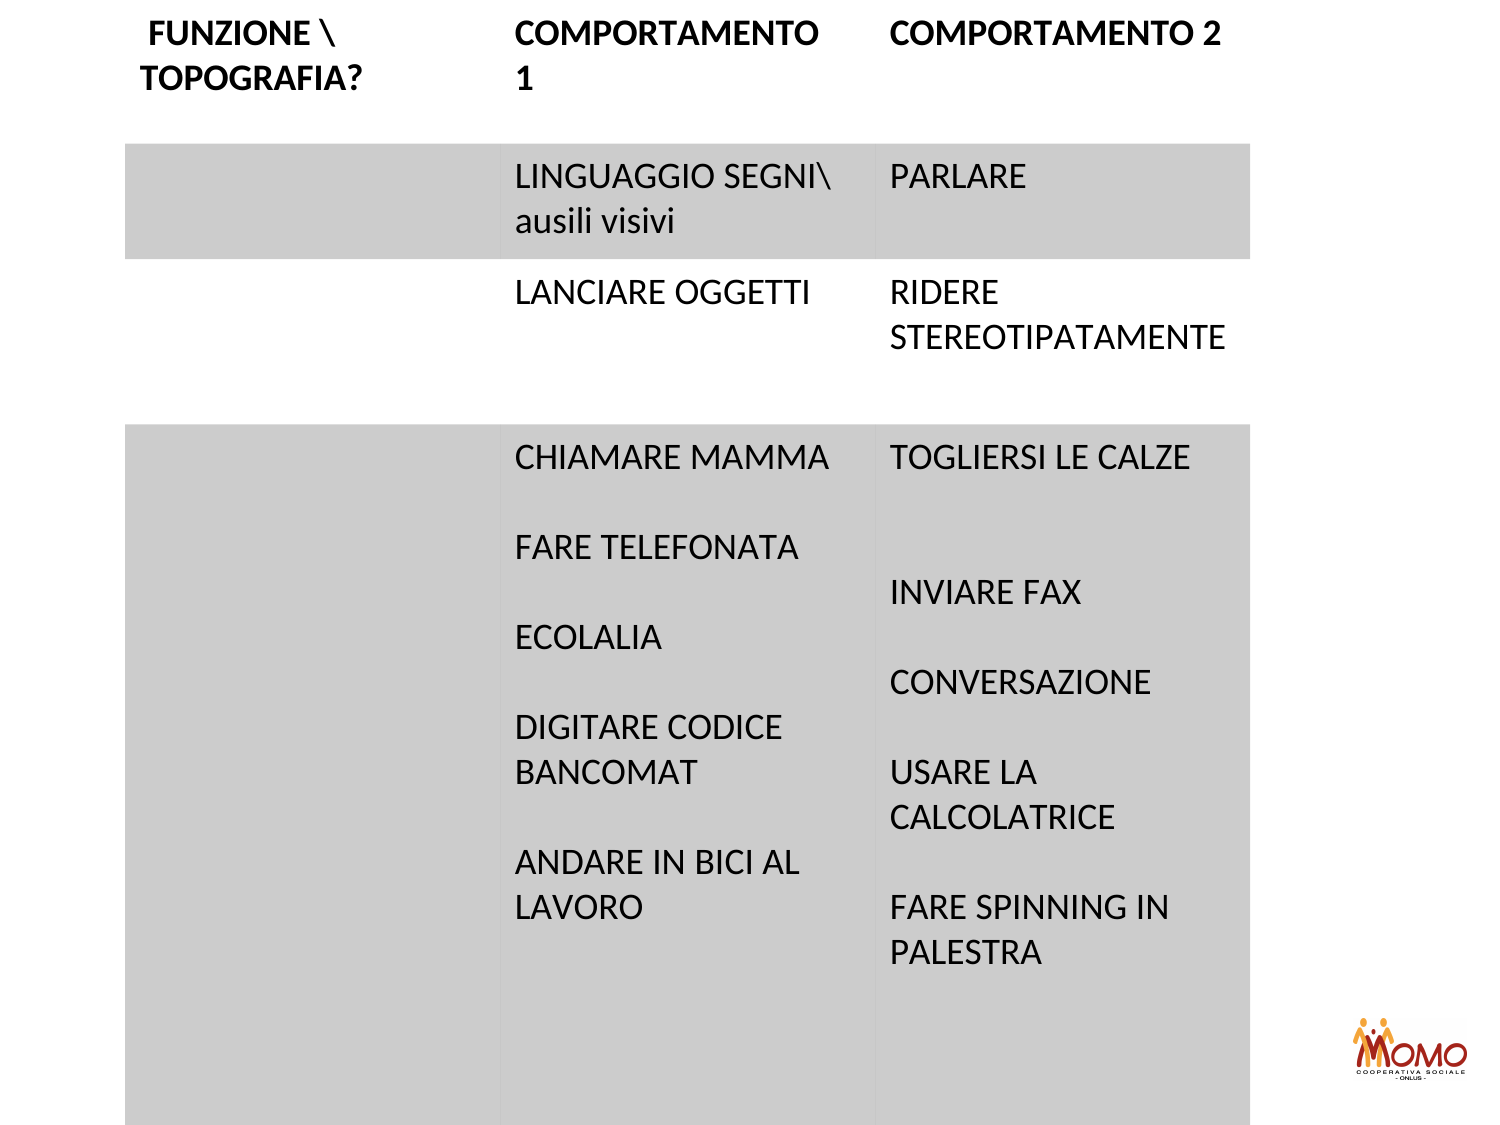

| FUNZIONE \ TOPOGRAFIA? | COMPORTAMENTO 1 | COMPORTAMENTO 2 |
| --- | --- | --- |
| | LINGUAGGIO SEGNI\ ausili visivi | PARLARE |
| | LANCIARE OGGETTI | RIDERE STEREOTIPATAMENTE |
| | CHIAMARE MAMMA FARE TELEFONATA ECOLALIA DIGITARE CODICE BANCOMAT ANDARE IN BICI AL LAVORO | TOGLIERSI LE CALZE INVIARE FAX CONVERSAZIONE USARE LA CALCOLATRICE FARE SPINNING IN PALESTRA |
#